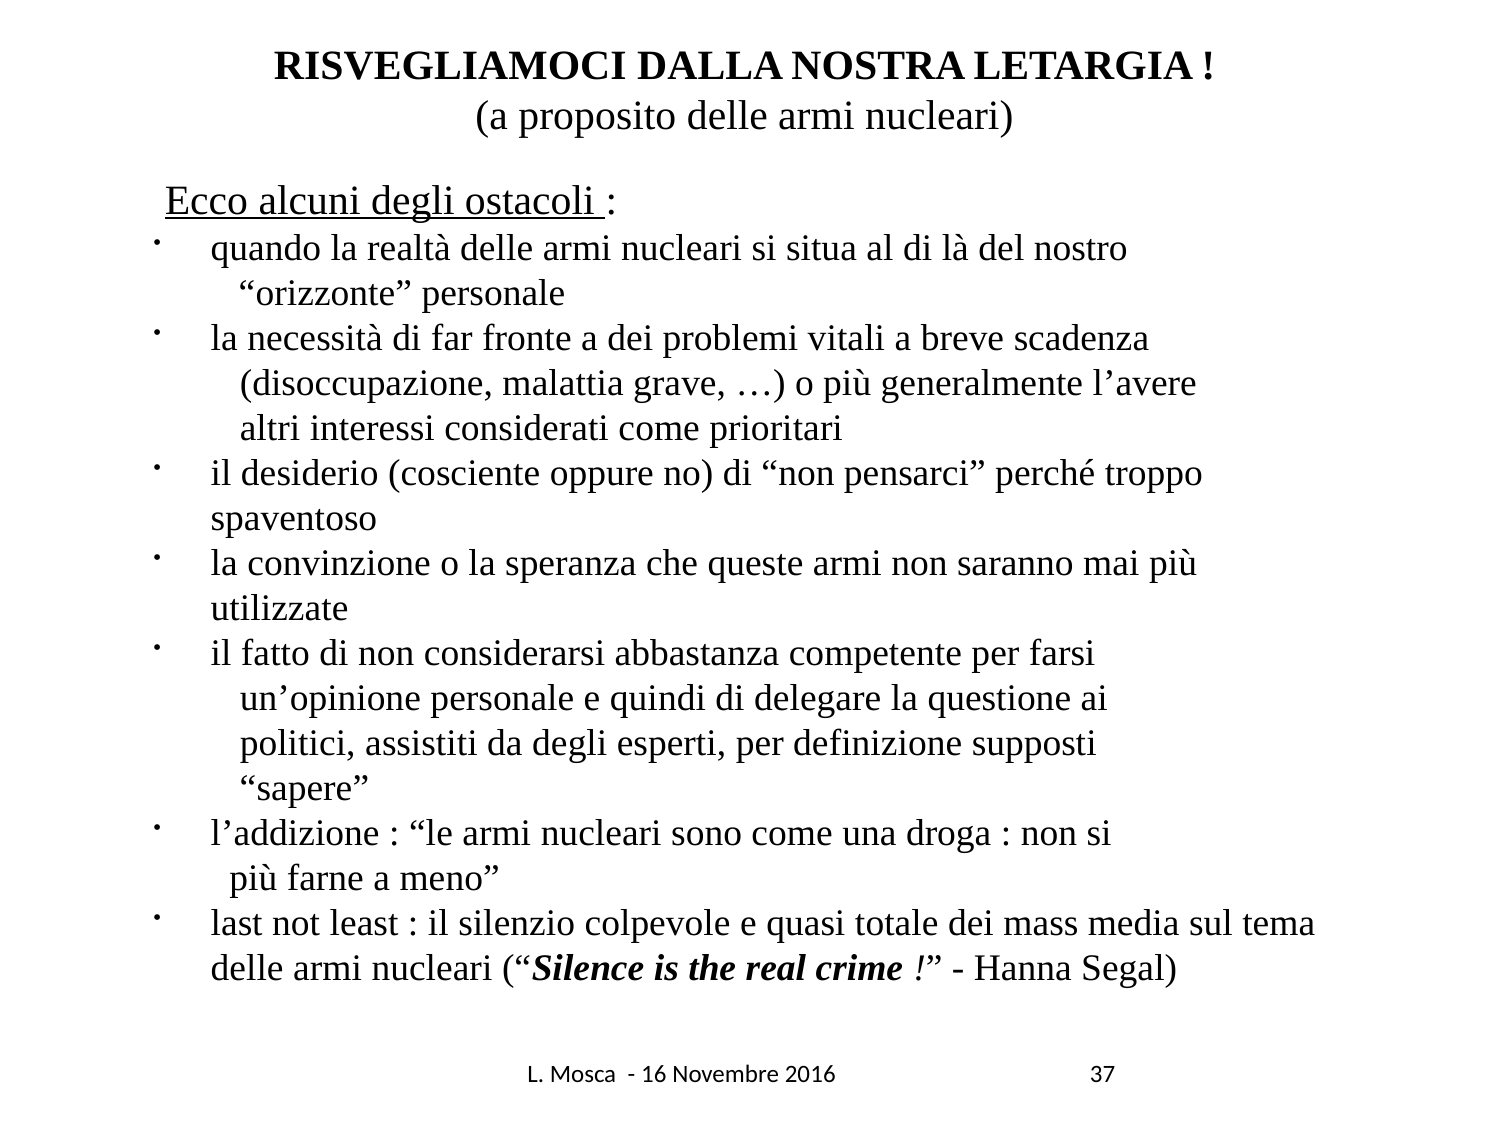

RISVEGLIAMOCI DALLA NOSTRA LETARGIA !
(a proposito delle armi nucleari)
 Ecco alcuni degli ostacoli :
quando la realtà delle armi nucleari si situa al di là del nostro
 “orizzonte” personale
la necessità di far fronte a dei problemi vitali a breve scadenza
 (disoccupazione, malattia grave, …) o più generalmente l’avere
 altri interessi considerati come prioritari
il desiderio (cosciente oppure no) di “non pensarci” perché troppo spaventoso
la convinzione o la speranza che queste armi non saranno mai più utilizzate
il fatto di non considerarsi abbastanza competente per farsi
 un’opinione personale e quindi di delegare la questione ai
 politici, assistiti da degli esperti, per definizione supposti
 “sapere”
l’addizione : “le armi nucleari sono come una droga : non si
più farne a meno”
last not least : il silenzio colpevole e quasi totale dei mass media sul tema delle armi nucleari (“Silence is the real crime !” - Hanna Segal)
L. Mosca - 16 Novembre 2016